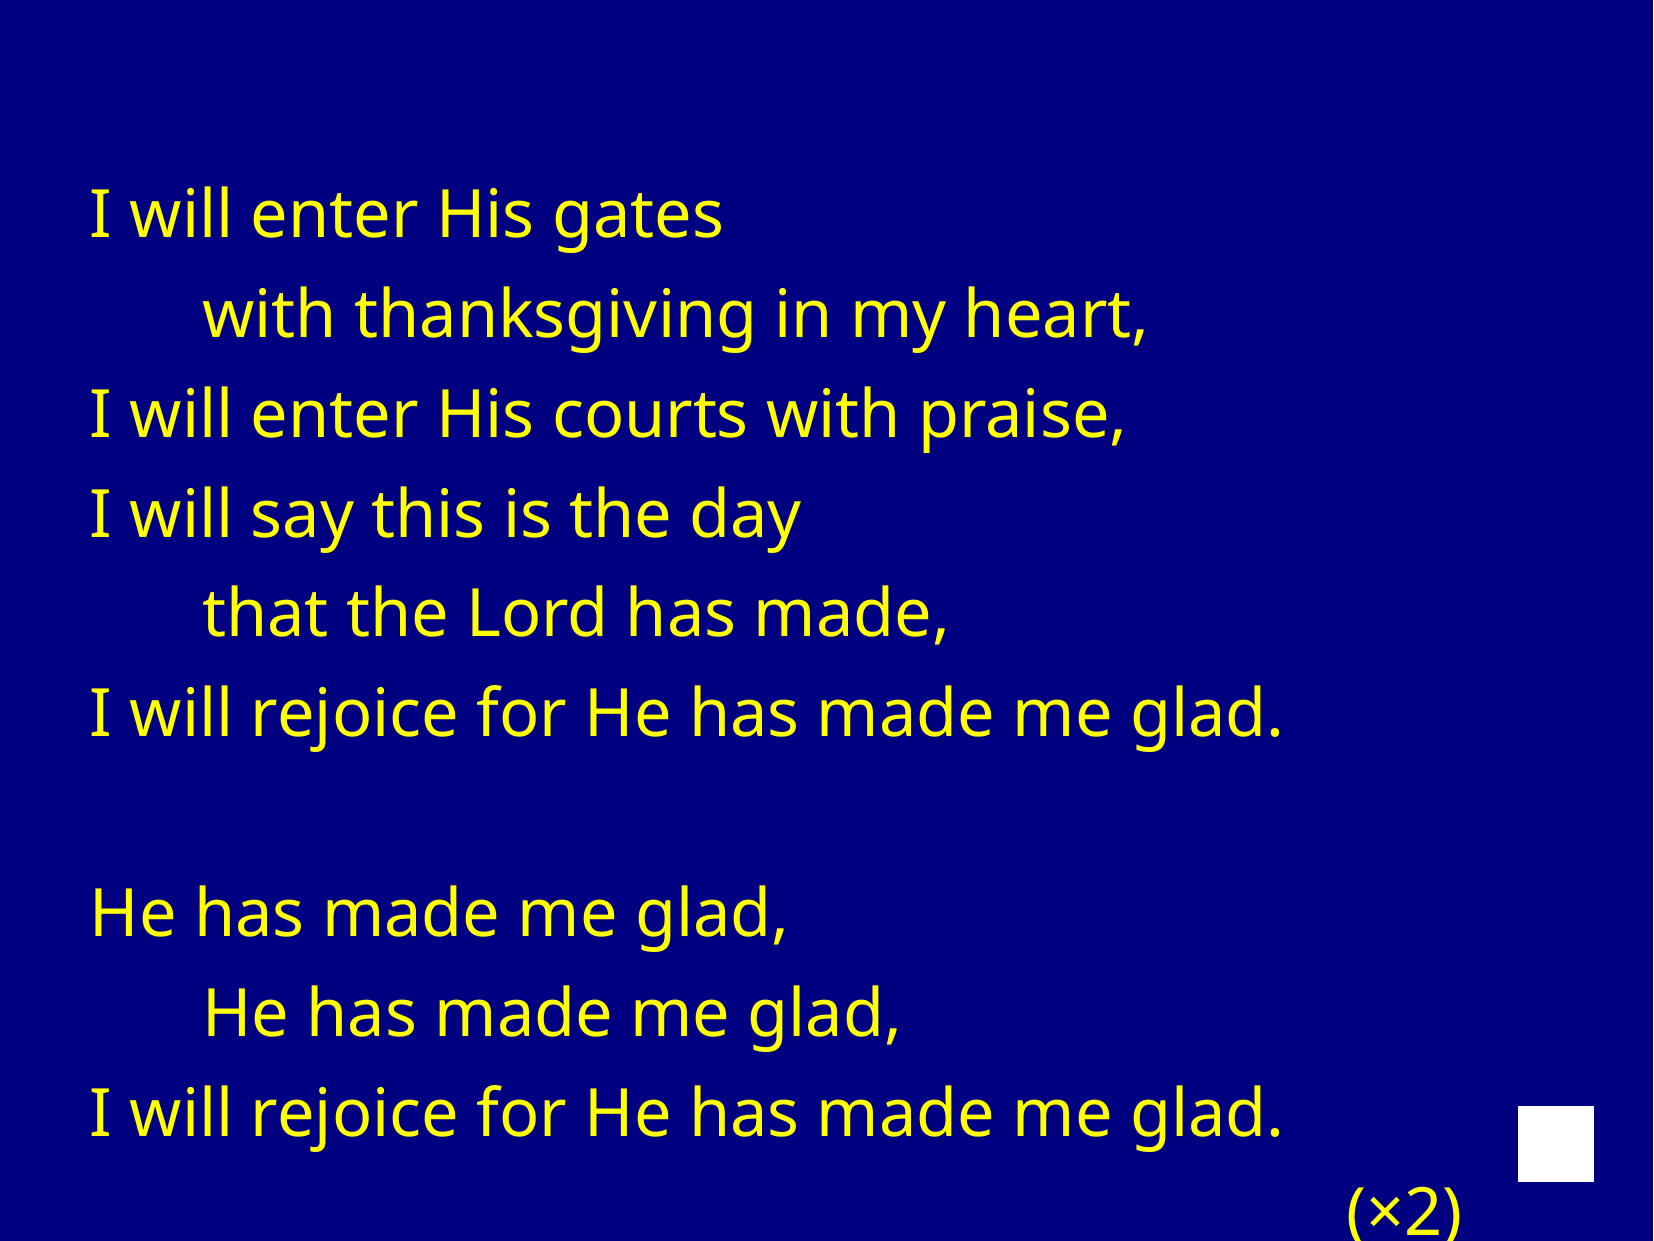

I will enter His gates
	with thanksgiving in my heart,
I will enter His courts with praise,
I will say this is the day
	that the Lord has made,
I will rejoice for He has made me glad.
He has made me glad,
	He has made me glad,
I will rejoice for He has made me glad.
			(×2)